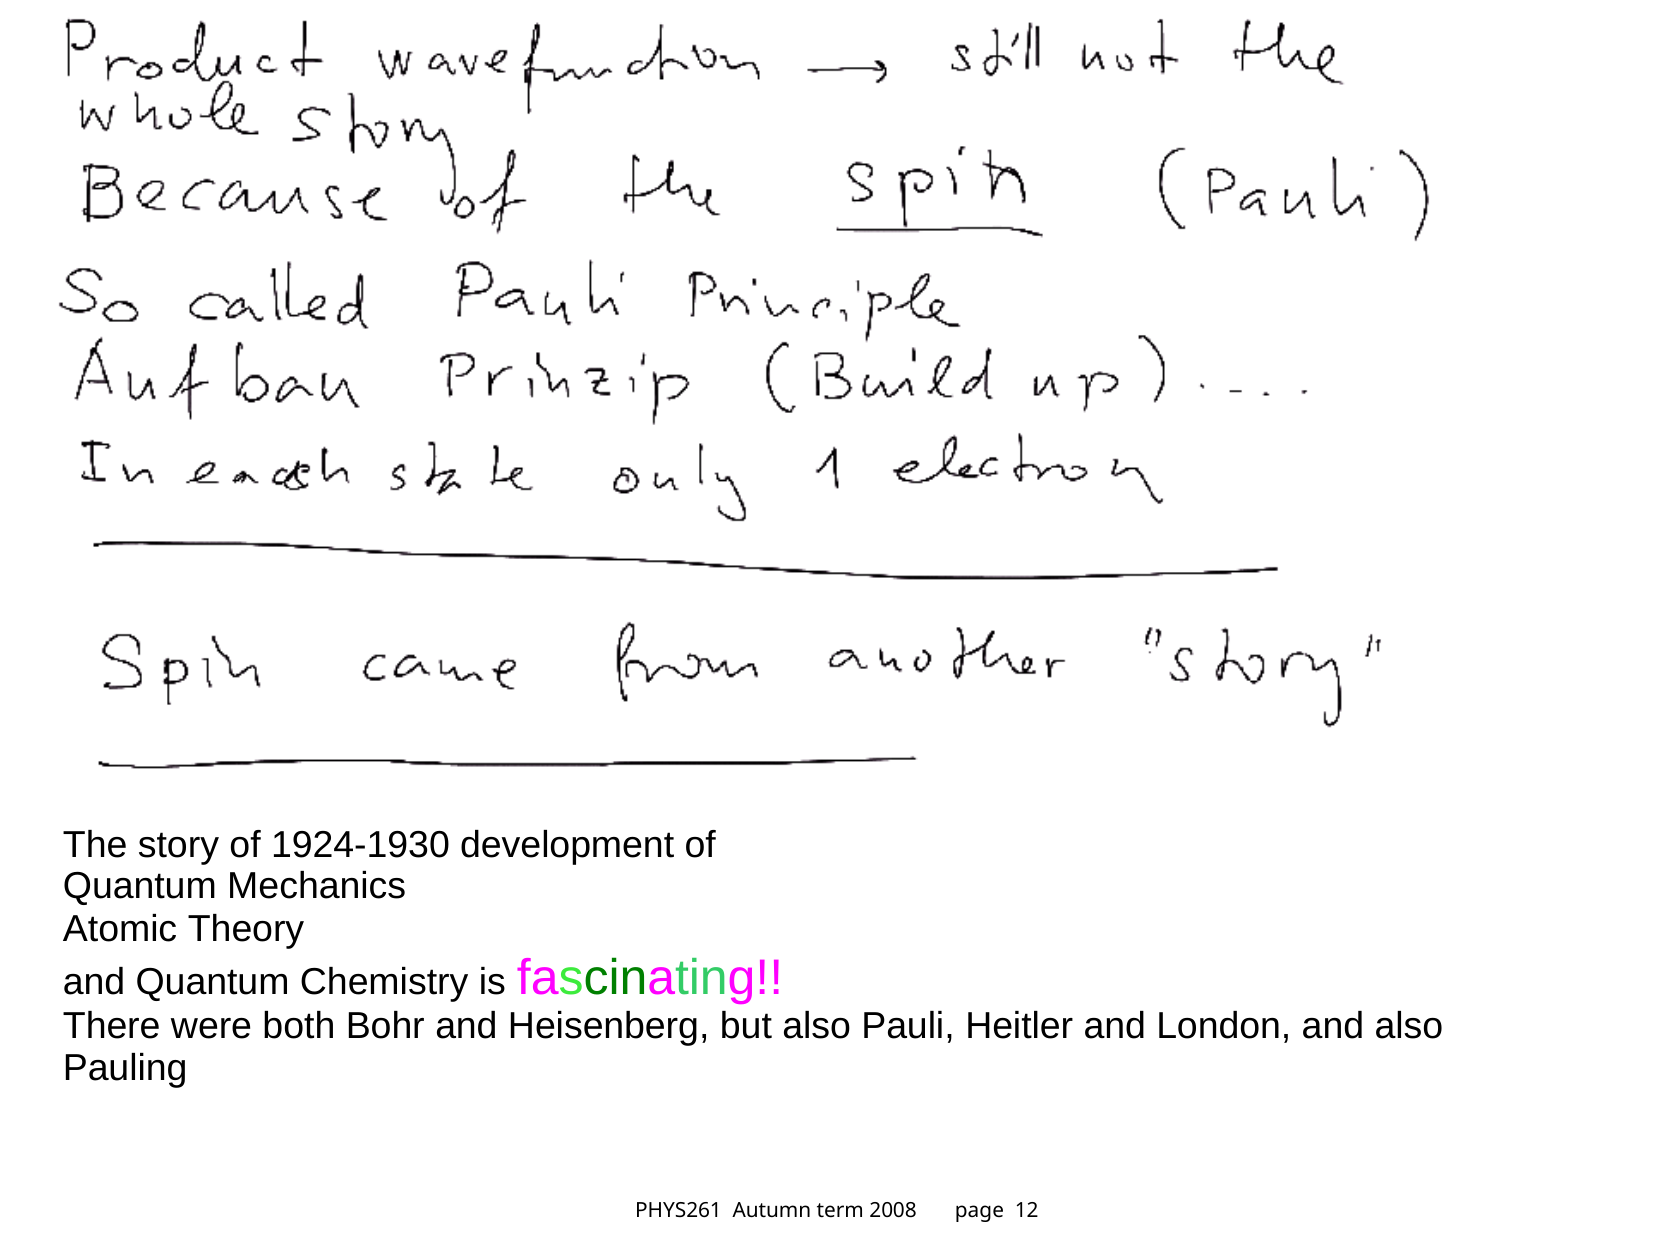

The story of 1924-1930 development of
Quantum Mechanics
Atomic Theory
and Quantum Chemistry is fascinating!!
There were both Bohr and Heisenberg, but also Pauli, Heitler and London, and also Pauling